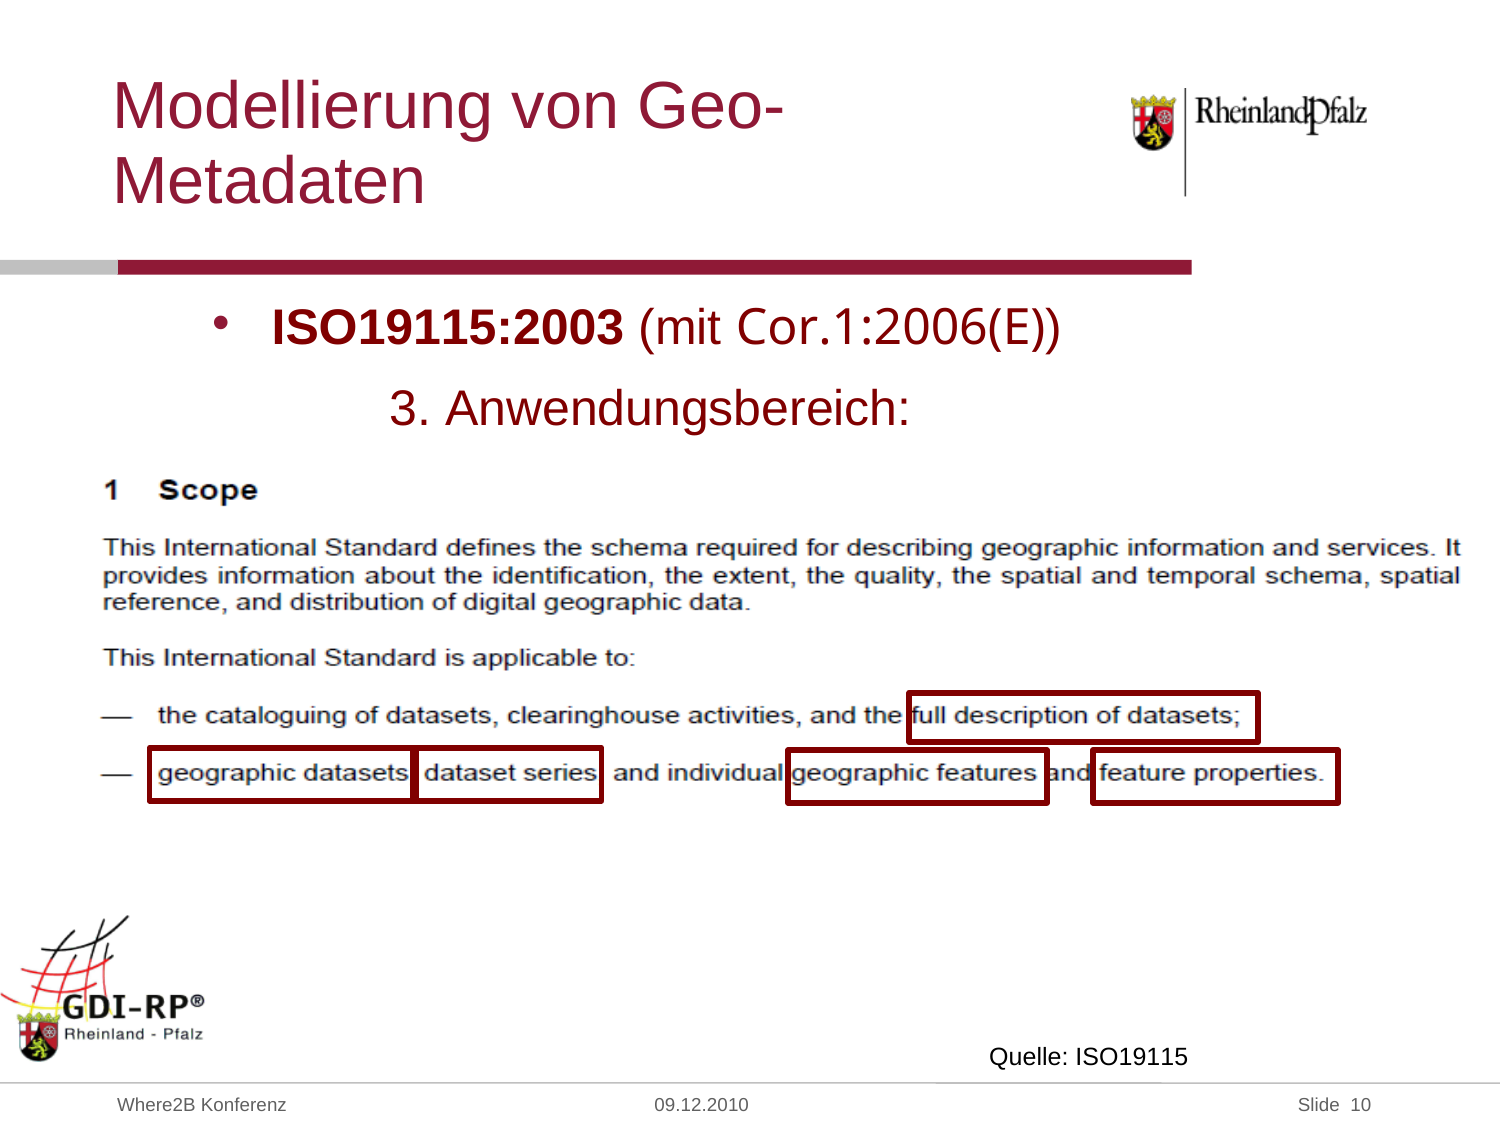

# Modellierung von Geo-Metadaten
ISO19115:2003 (mit Cor.1:2006(E))
3. Anwendungsbereich:
Quelle: ISO19115